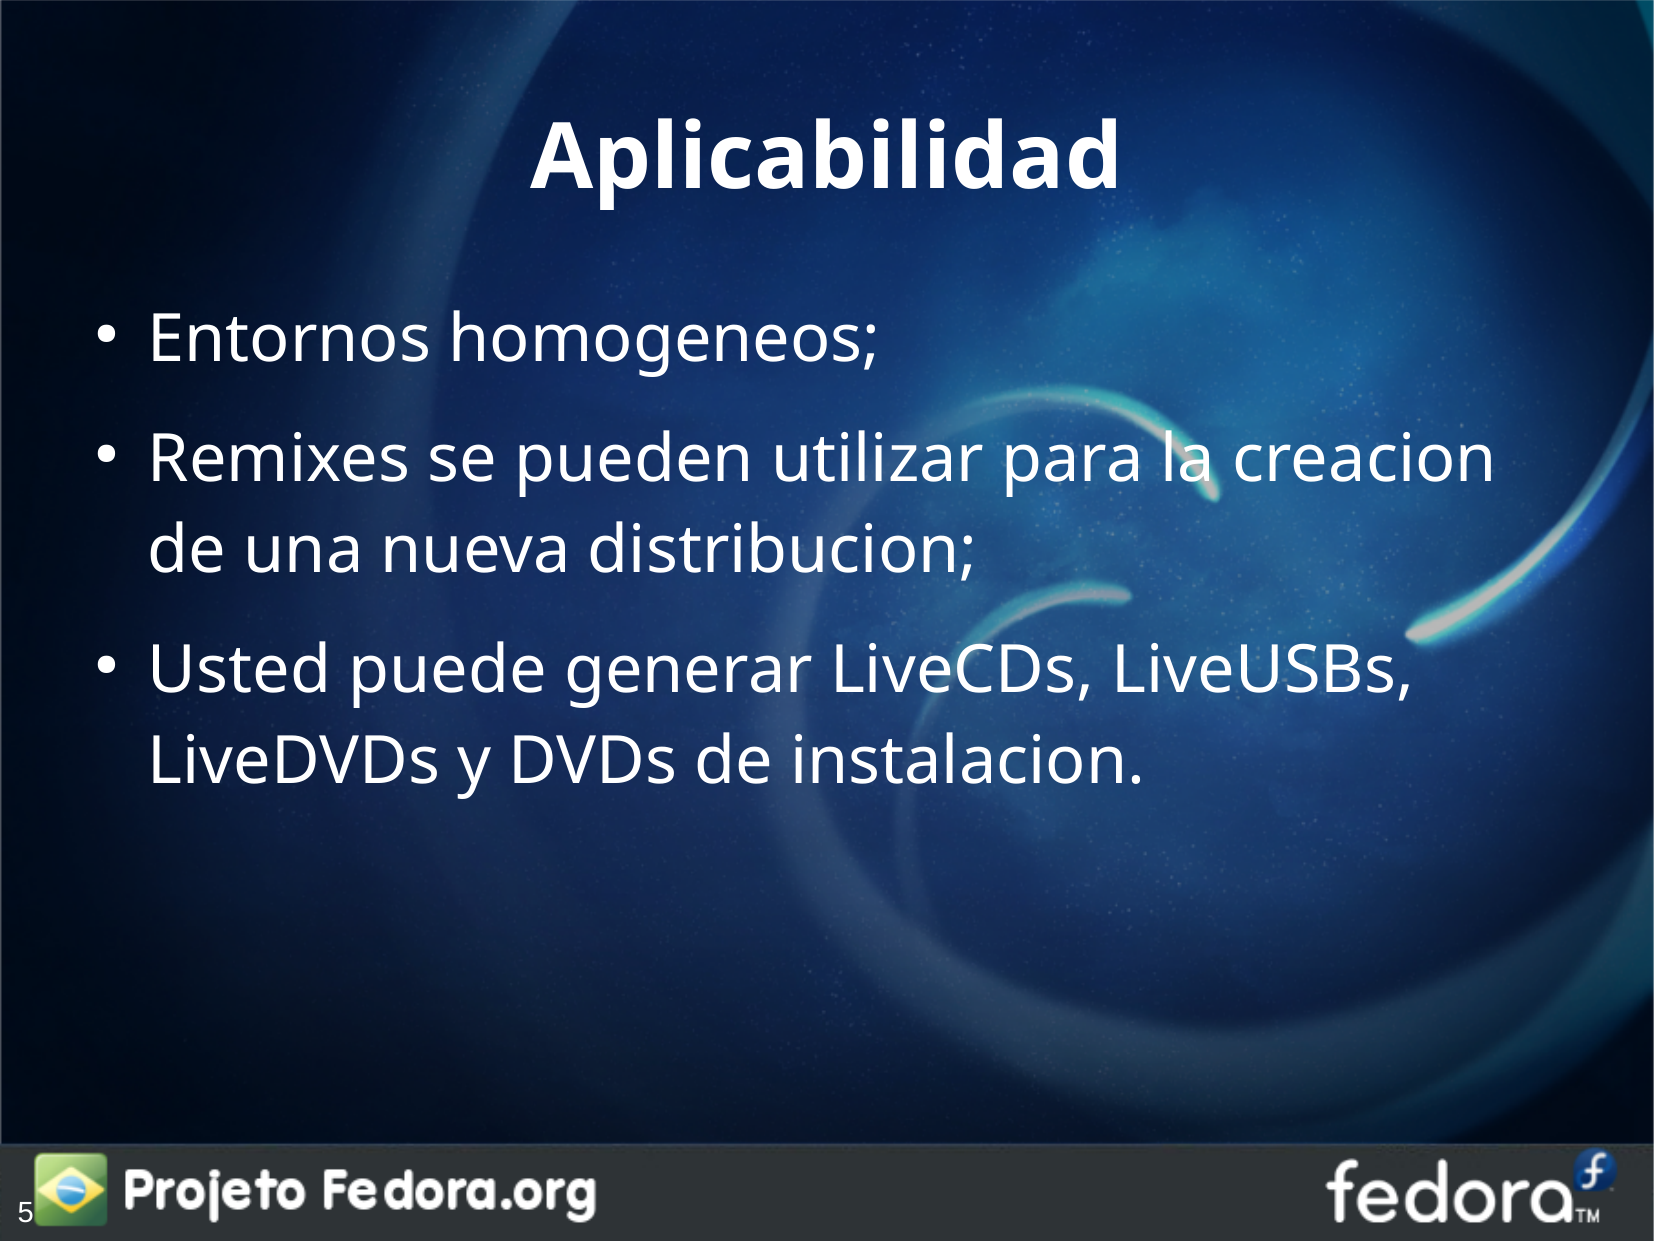

# Aplicabilidad
Entornos homogeneos;
Remixes se pueden utilizar para la creacion de una nueva distribucion;
Usted puede generar LiveCDs, LiveUSBs, LiveDVDs y DVDs de instalacion.
5